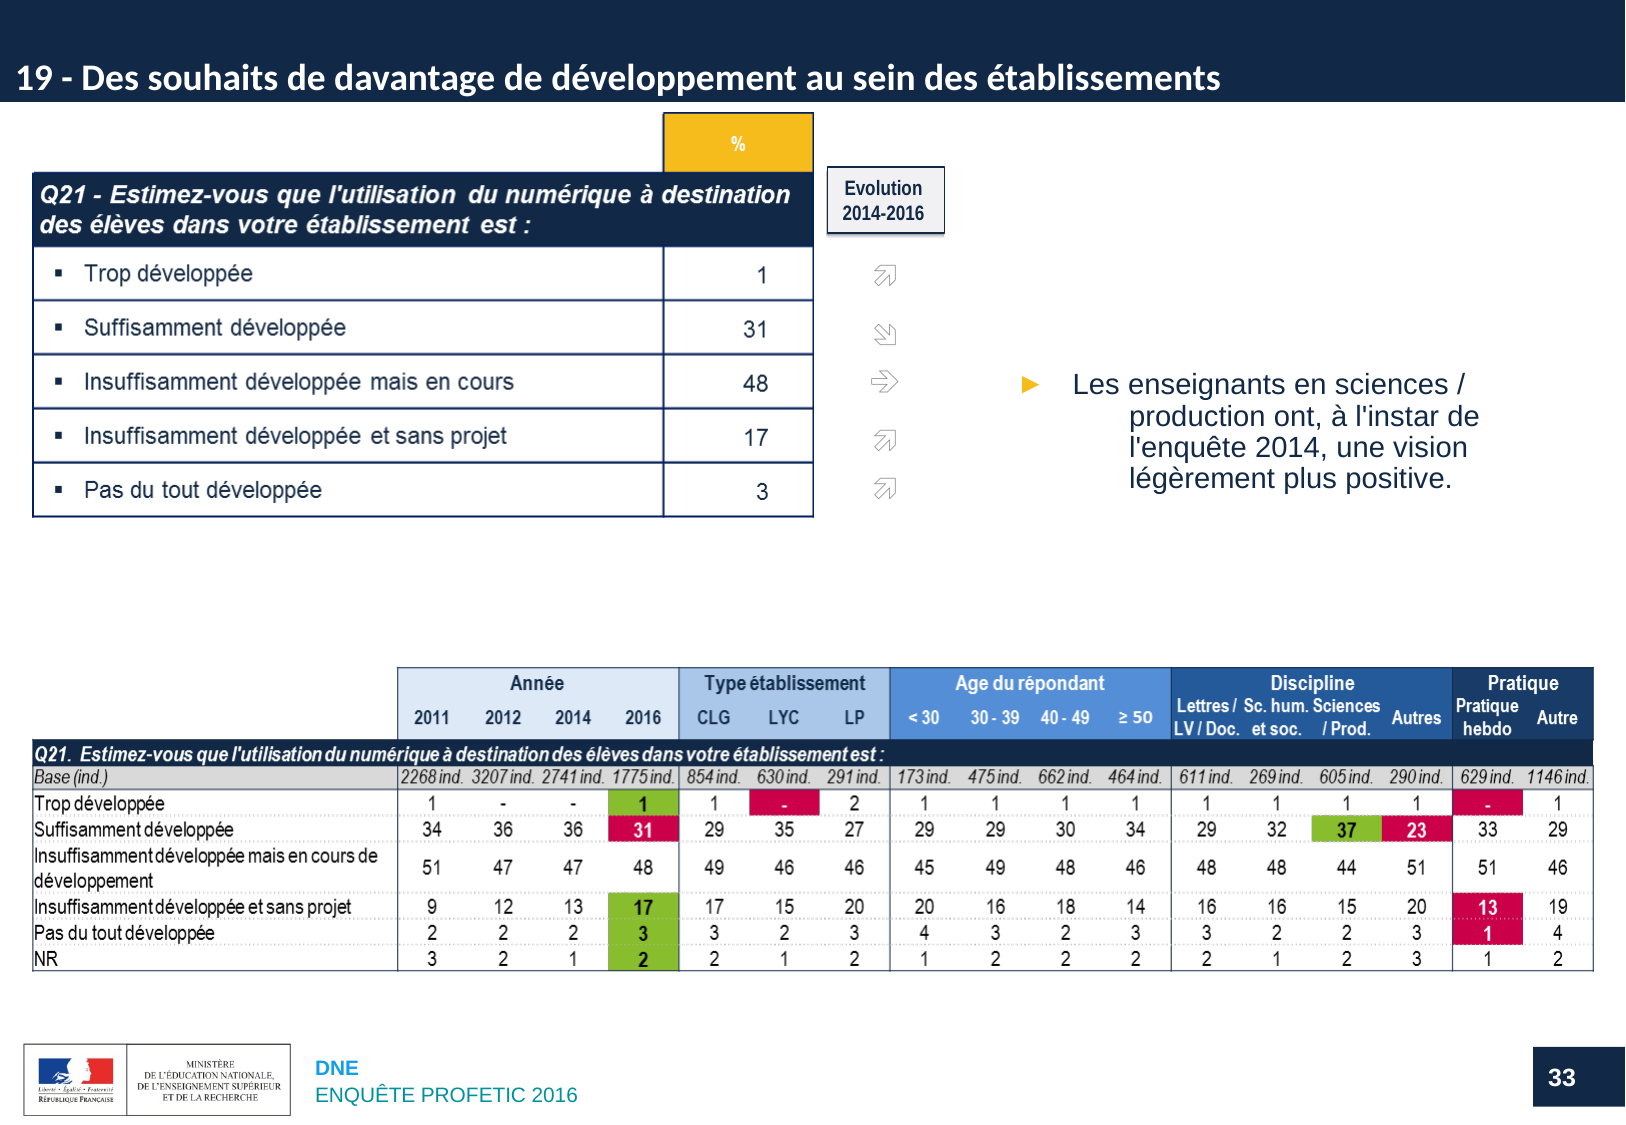

19 - Des souhaits de davantage de développement au sein des établissements
Evolution
2014-2016



# Les enseignants en sciences / production ont, à l'instar de l'enquête 2014, une vision légèrement plus positive.

